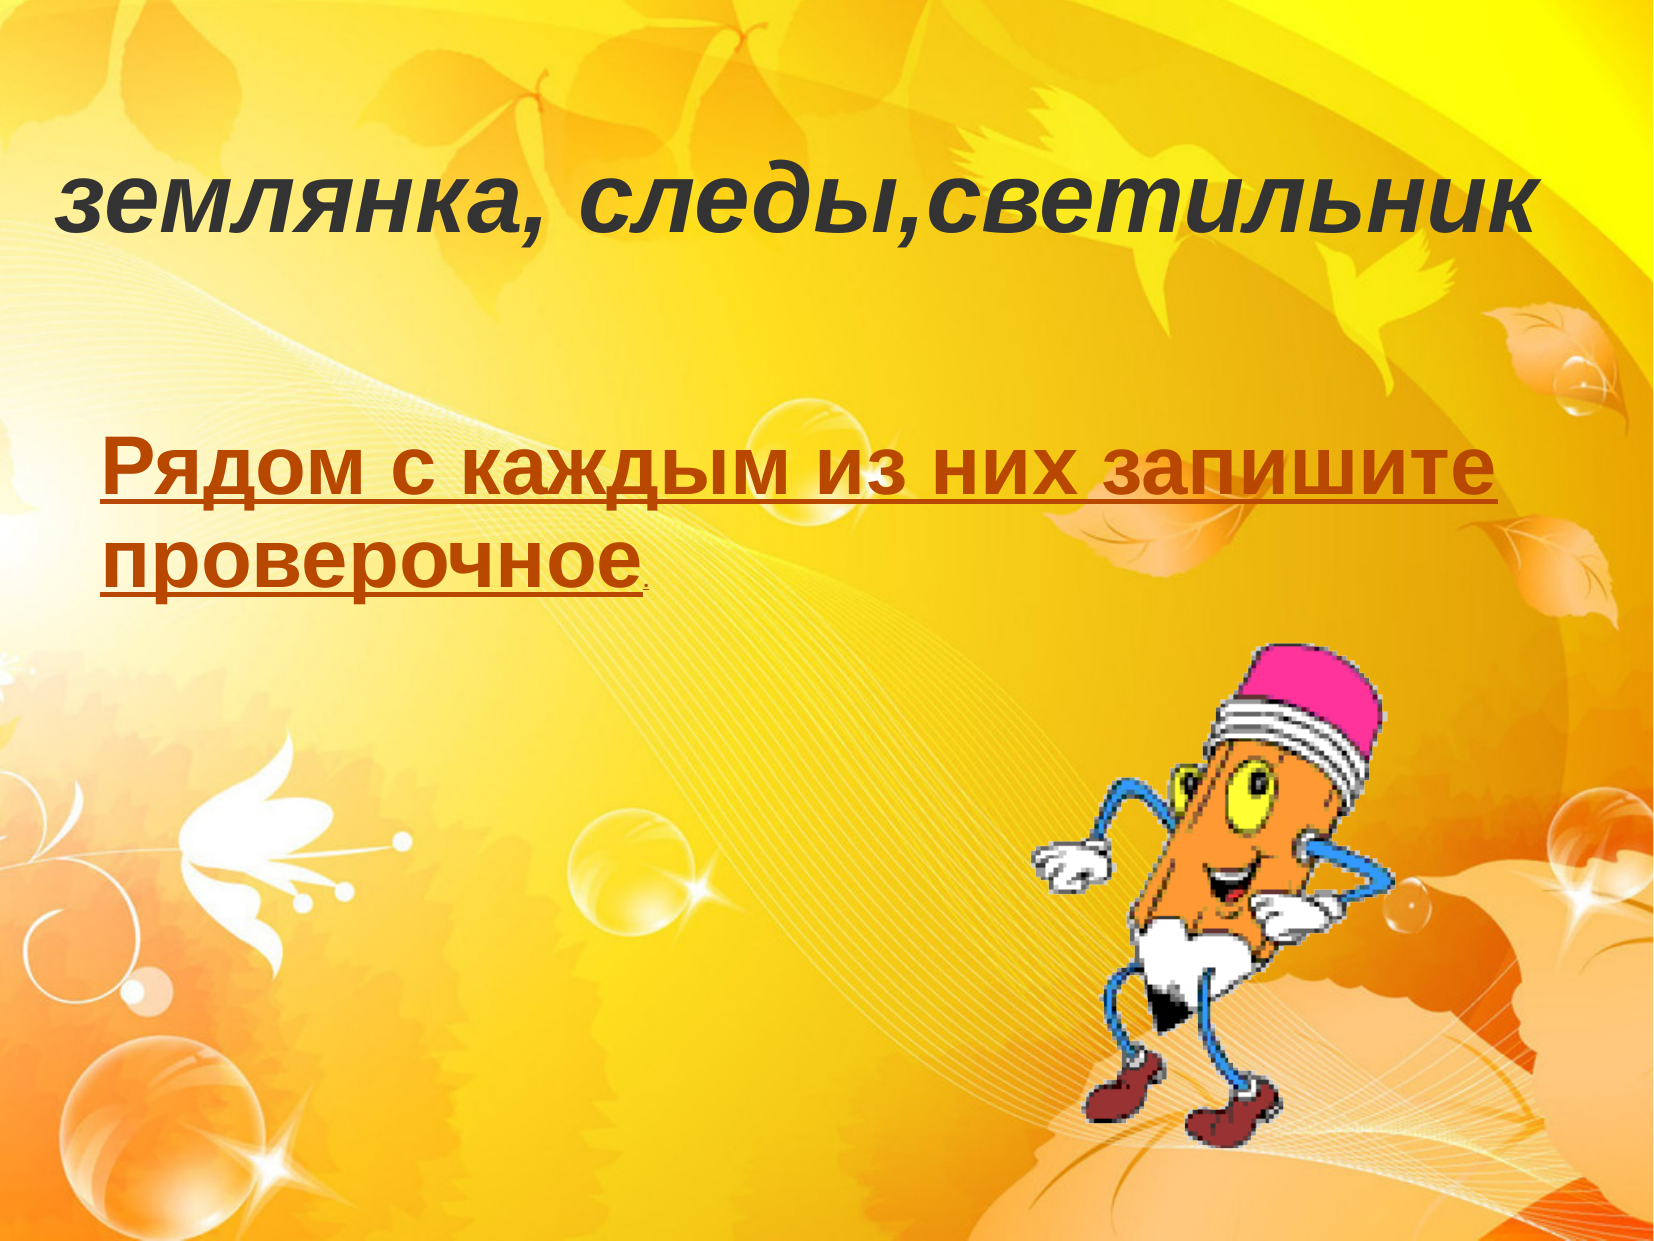

землянка, следы,светильник
Рядом с каждым из них запишите проверочное.